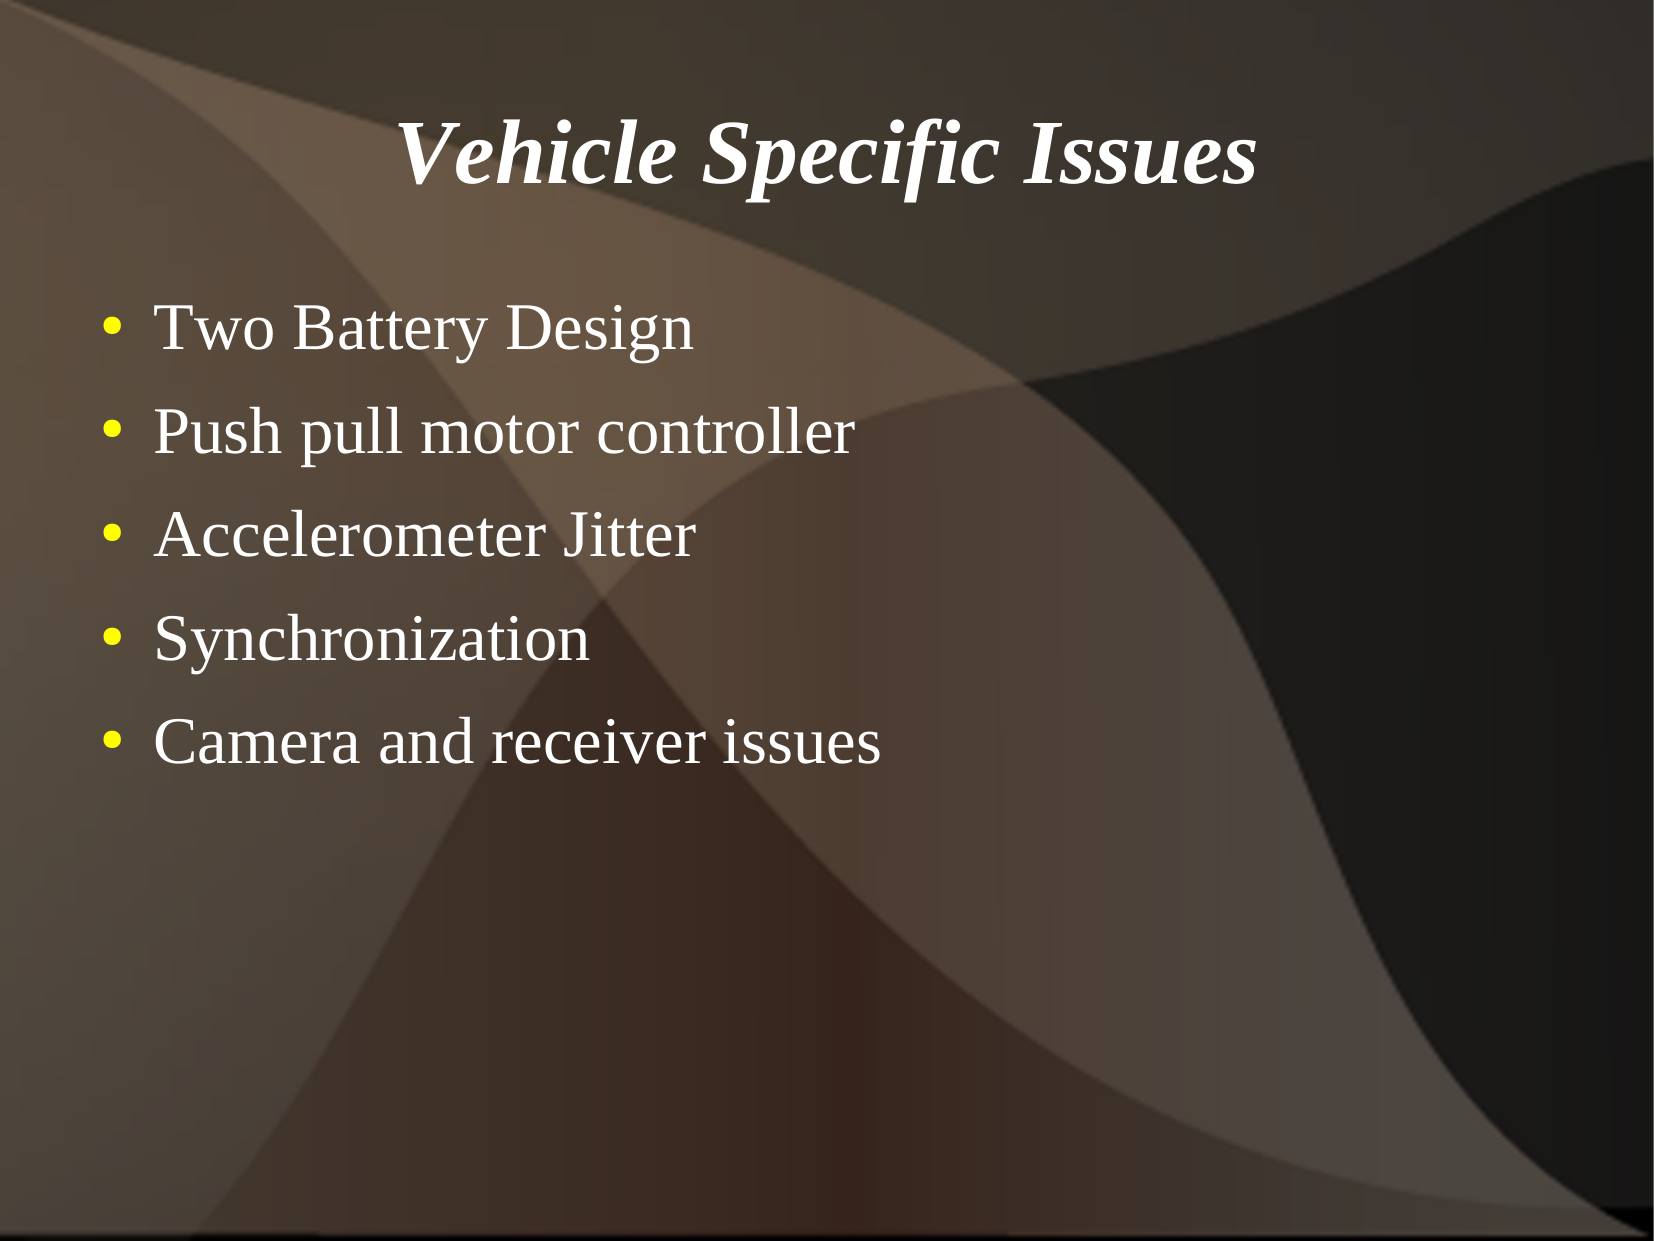

# Vehicle Specific Issues
Two Battery Design
Push pull motor controller
Accelerometer Jitter
Synchronization
Camera and receiver issues